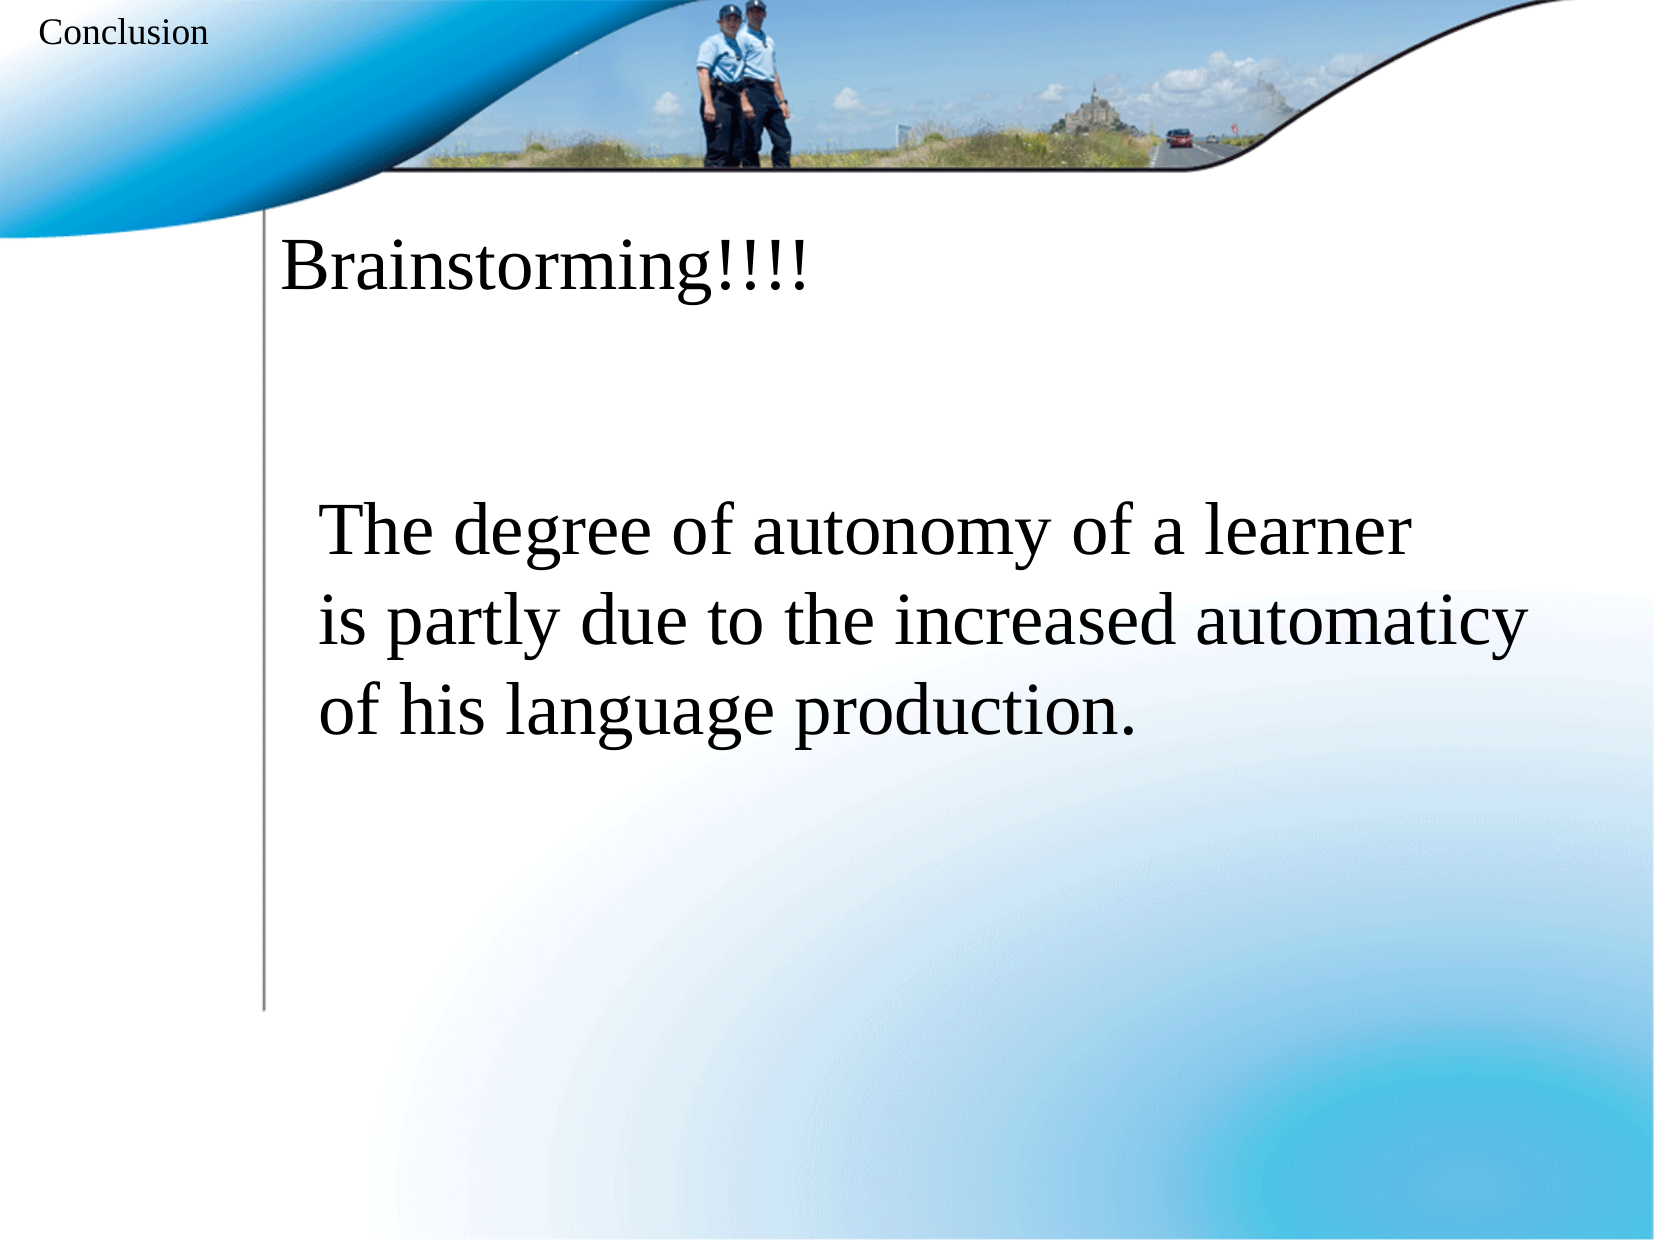

Conclusion
Brainstorming!!!!
The degree of autonomy of a learner
is partly due to the increased automaticy
of his language production.